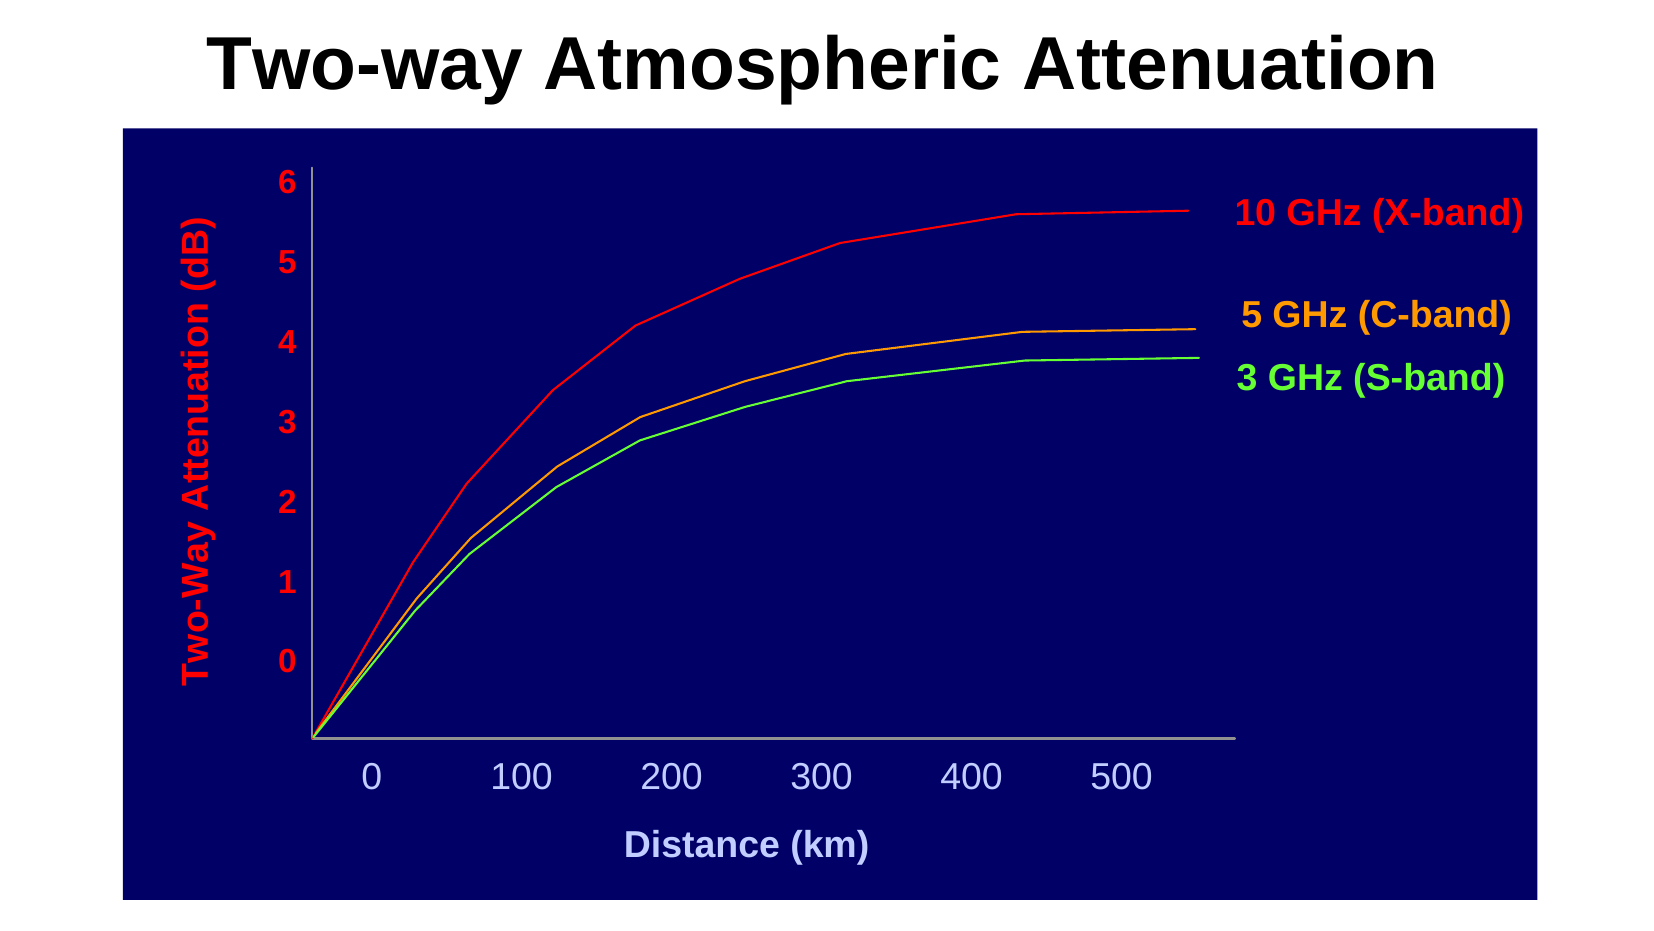

# Two-way Atmospheric Attenuation
6
5
4
3
2
1
0
10 GHz (X-band)
5 GHz (C-band)
3 GHz (S-band)
Two-Way Attenuation (dB)
 0 	100	200	300	400	500
Distance (km)